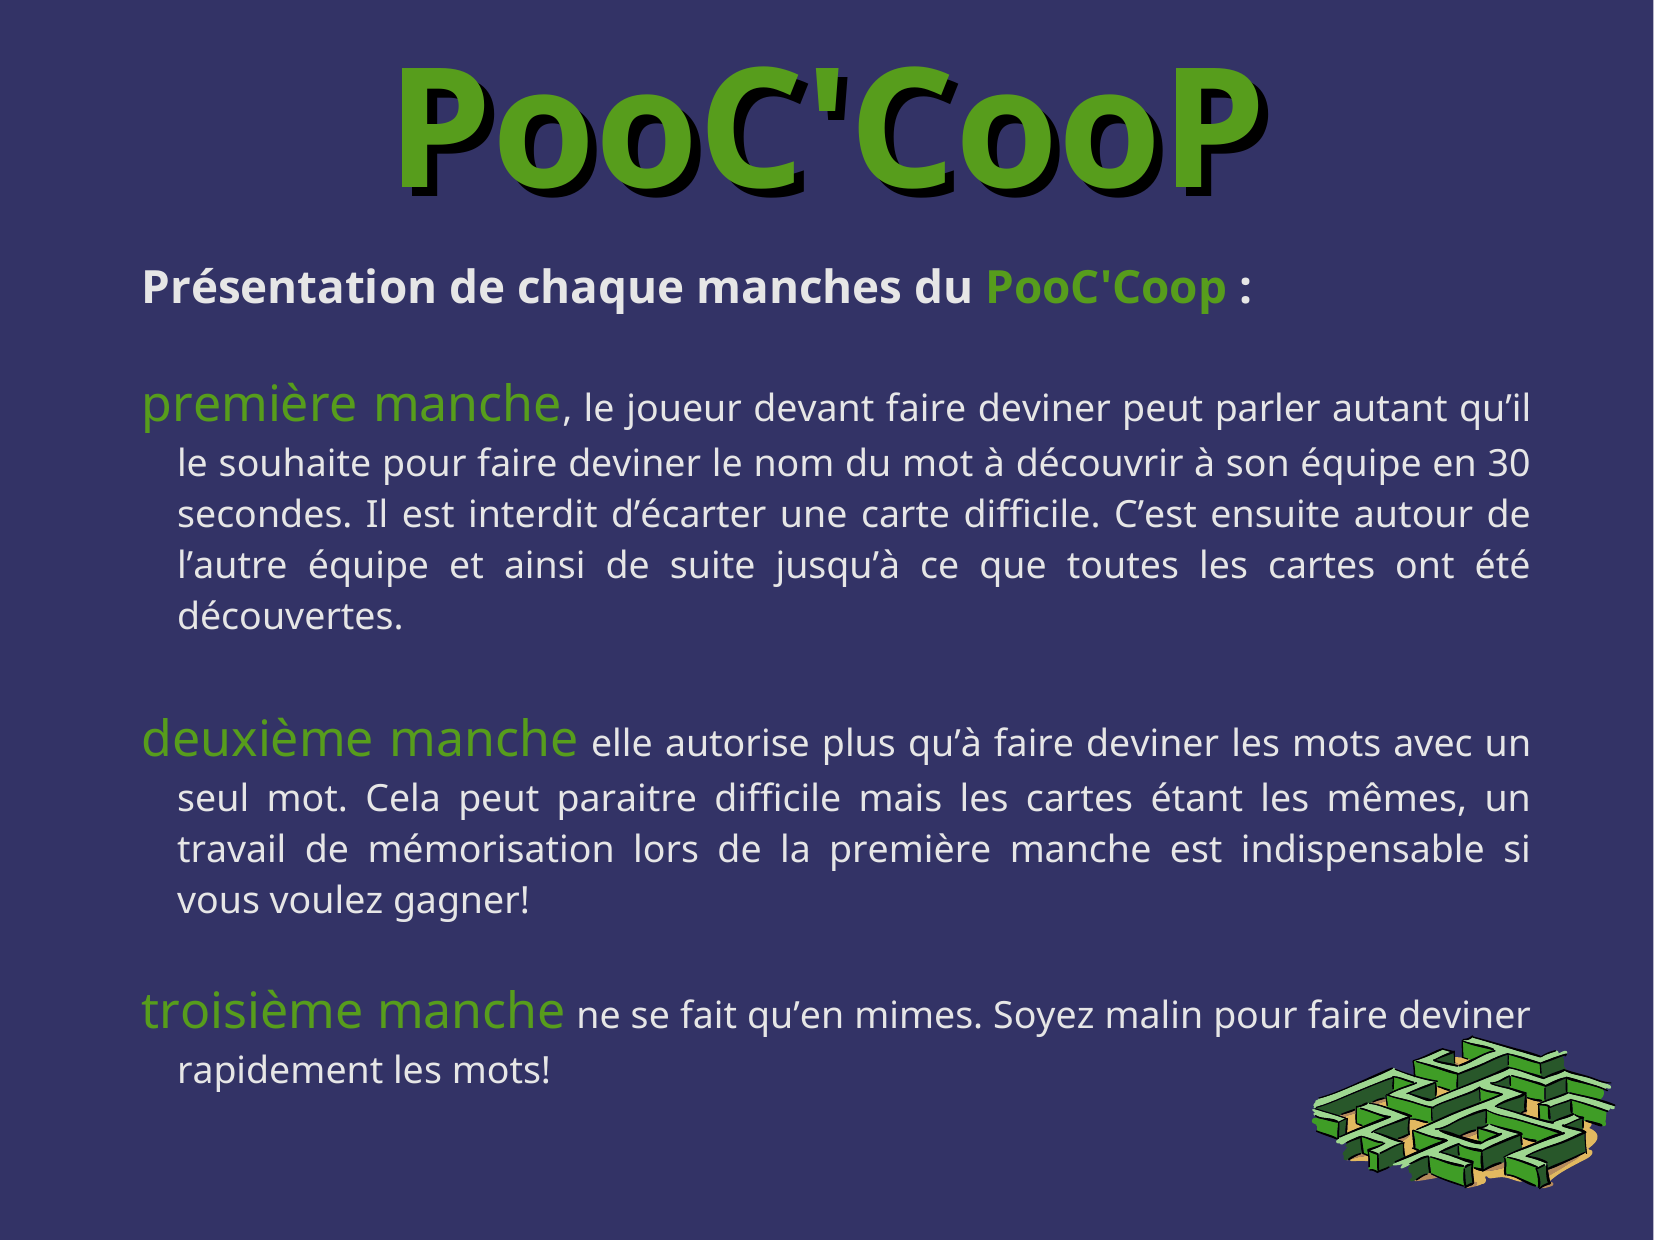

# PooC'CooP
Présentation de chaque manches du PooC'Coop :
première manche, le joueur devant faire deviner peut parler autant qu’il le souhaite pour faire deviner le nom du mot à découvrir à son équipe en 30 secondes. Il est interdit d’écarter une carte difficile. C’est ensuite autour de l’autre équipe et ainsi de suite jusqu’à ce que toutes les cartes ont été découvertes.
deuxième manche elle autorise plus qu’à faire deviner les mots avec un seul mot. Cela peut paraitre difficile mais les cartes étant les mêmes, un travail de mémorisation lors de la première manche est indispensable si vous voulez gagner!
troisième manche ne se fait qu’en mimes. Soyez malin pour faire deviner rapidement les mots!